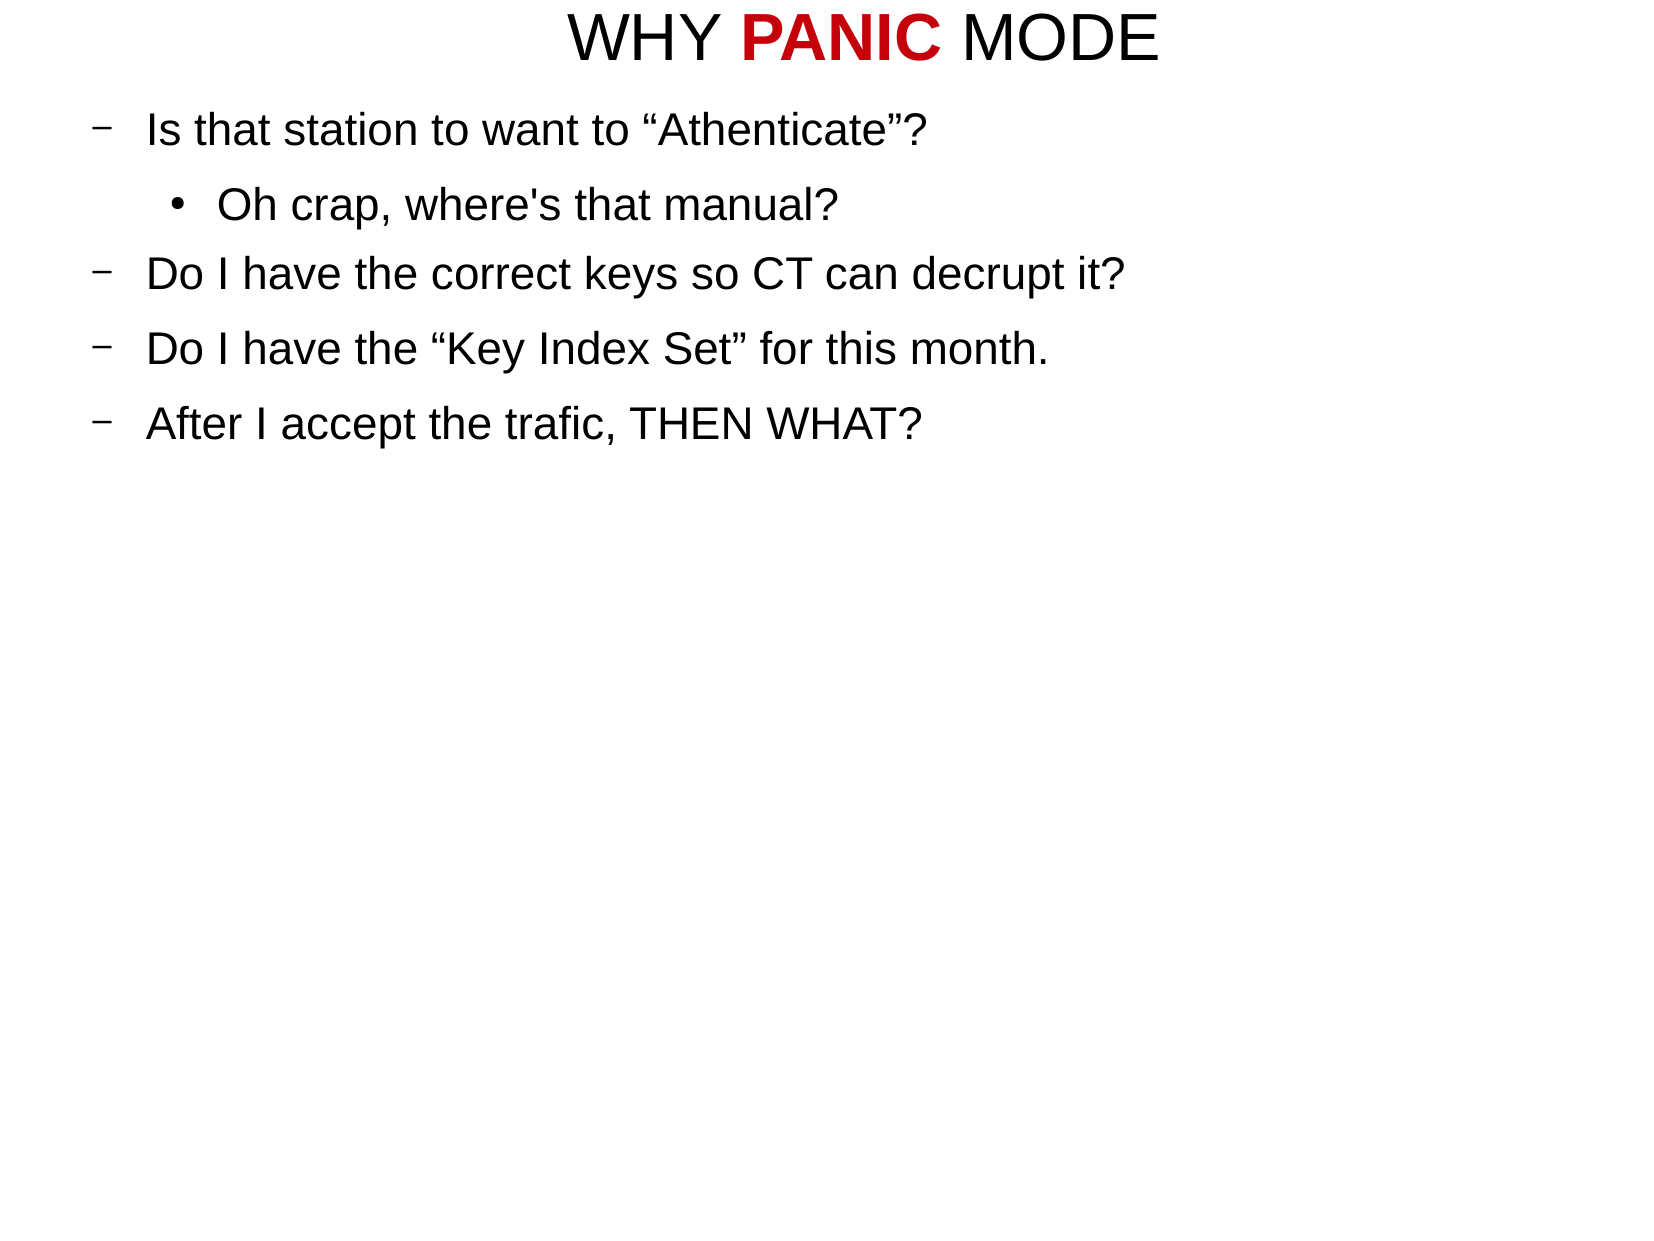

# WHY PANIC MODE
Is that station to want to “Athenticate”?
Oh crap, where's that manual?
Do I have the correct keys so CT can decrupt it?
Do I have the “Key Index Set” for this month.
After I accept the trafic, THEN WHAT?